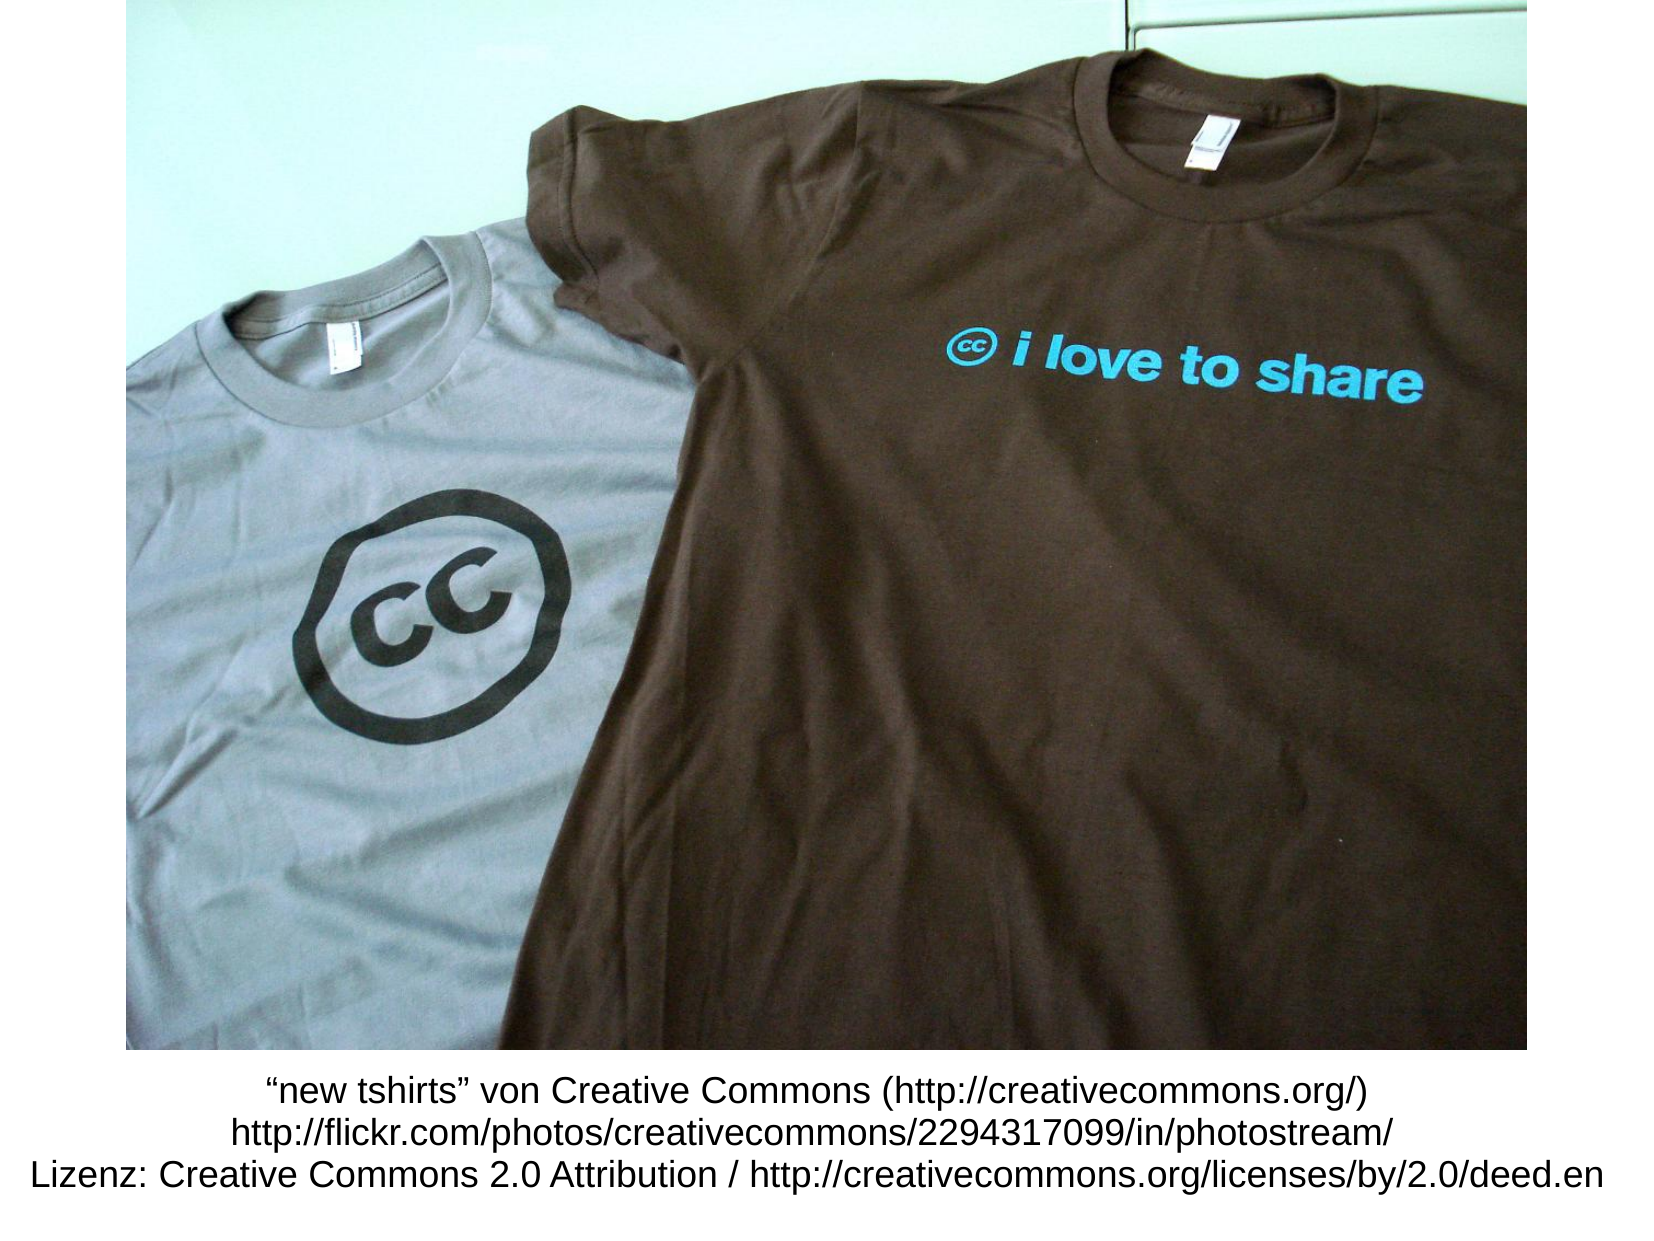

“new tshirts” von Creative Commons (http://creativecommons.org/)
http://flickr.com/photos/creativecommons/2294317099/in/photostream/
Lizenz: Creative Commons 2.0 Attribution / http://creativecommons.org/licenses/by/2.0/deed.en